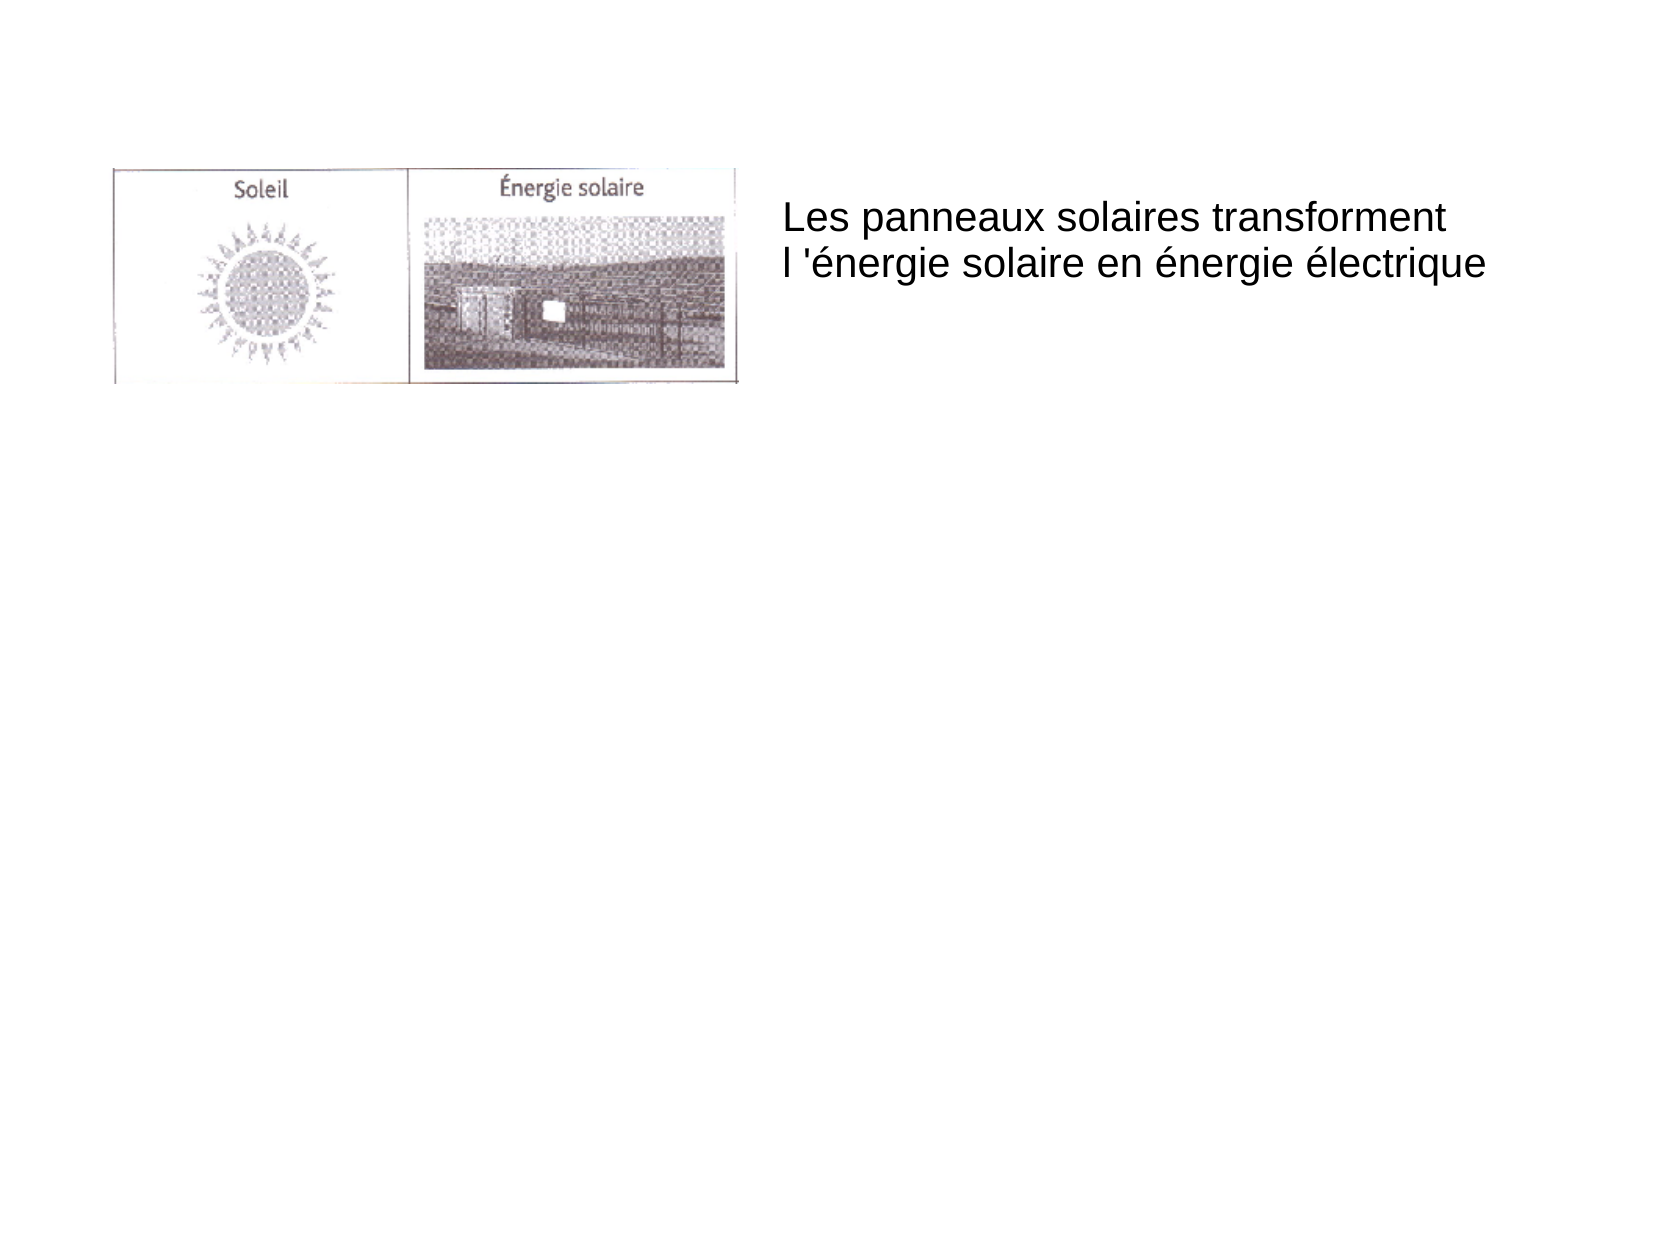

Les panneaux solaires transforment l 'énergie solaire en énergie électrique